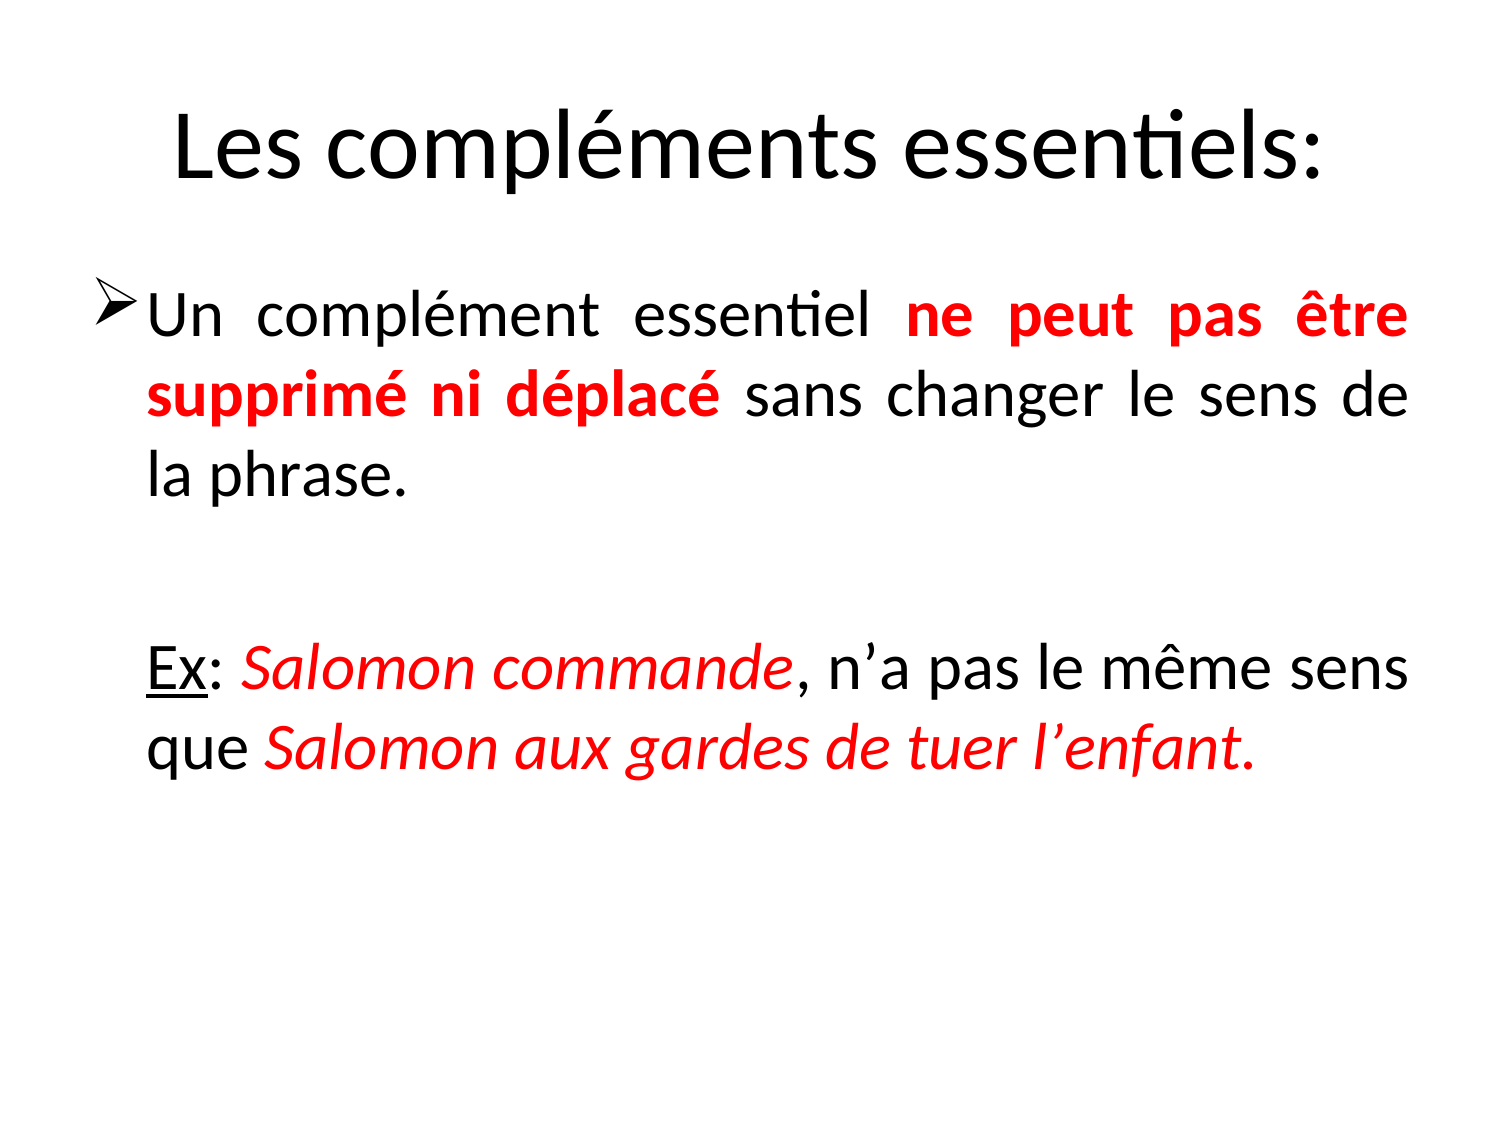

# Les compléments essentiels:
Un complément essentiel ne peut pas être supprimé ni déplacé sans changer le sens de la phrase.
	Ex: Salomon commande, n’a pas le même sens que Salomon aux gardes de tuer l’enfant.